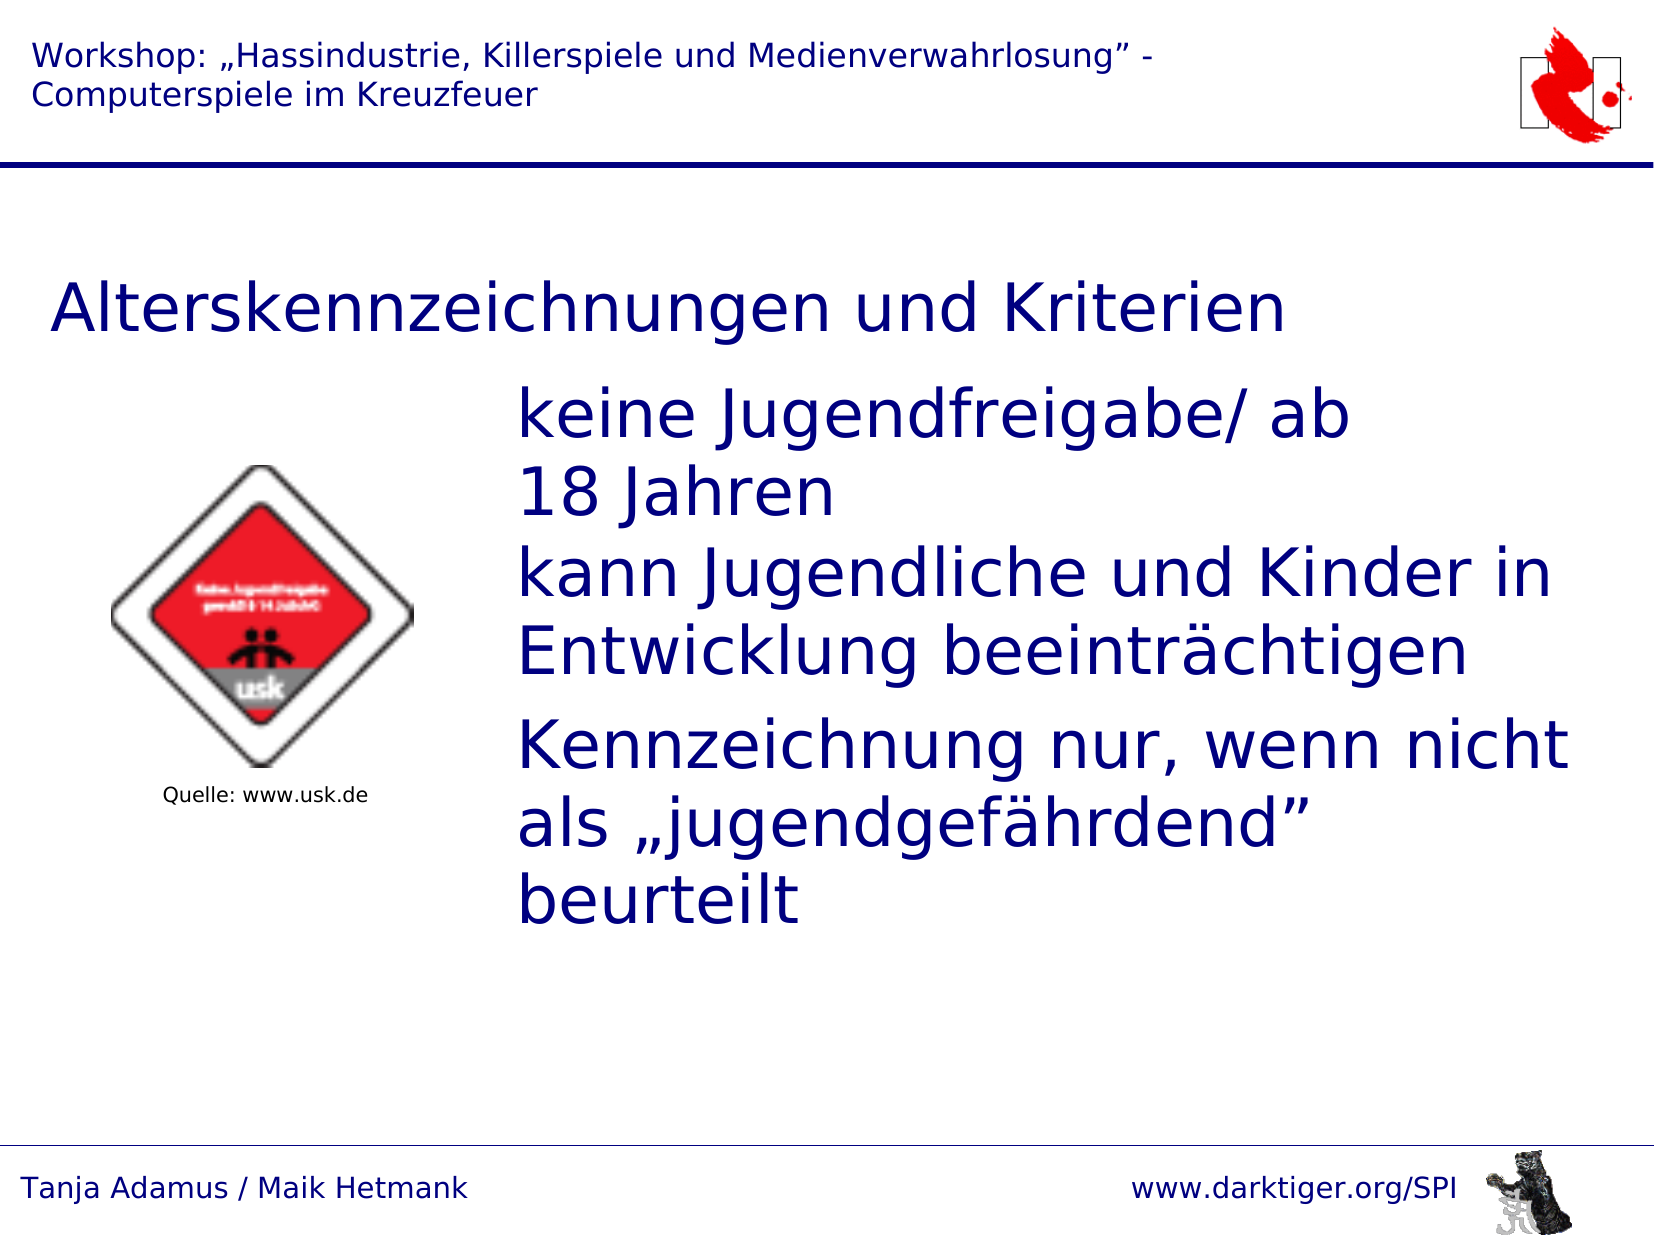

Workshop: „Hassindustrie, Killerspiele und Medienverwahrlosung” - Computerspiele im Kreuzfeuer
Alterskennzeichnungen und Kriterien
keine Jugendfreigabe/ ab 18 Jahren
kann Jugendliche und Kinder in Entwicklung beeinträchtigen
Kennzeichnung nur, wenn nicht als „jugendgefährdend” beurteilt
Quelle: www.usk.de